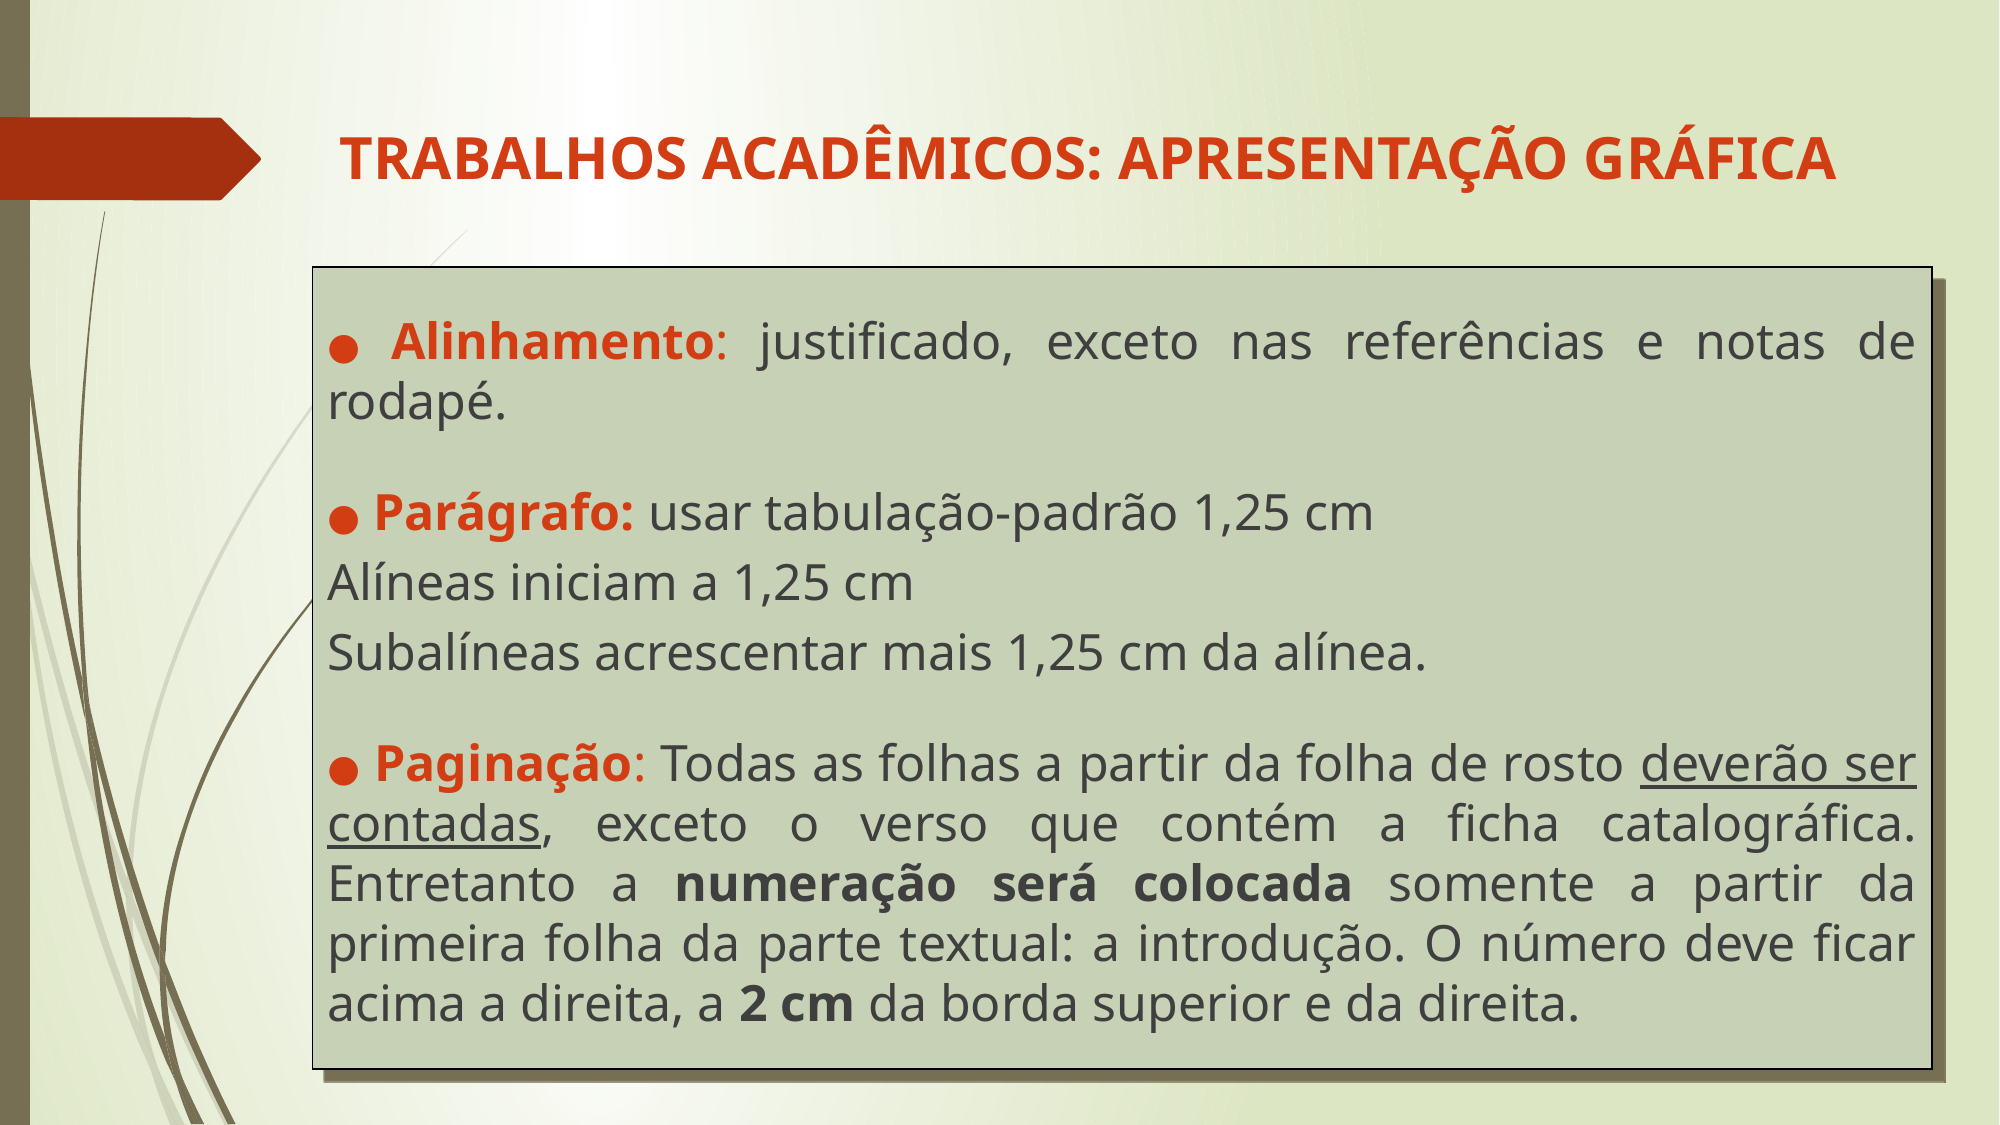

# TRABALHOS ACADÊMICOS: APRESENTAÇÃO GRÁFICA
● Alinhamento: justificado, exceto nas referências e notas de rodapé.
● Parágrafo: usar tabulação-padrão 1,25 cm
Alíneas iniciam a 1,25 cm
Subalíneas acrescentar mais 1,25 cm da alínea.
● Paginação: Todas as folhas a partir da folha de rosto deverão ser contadas, exceto o verso que contém a ficha catalográfica. Entretanto a numeração será colocada somente a partir da primeira folha da parte textual: a introdução. O número deve ficar acima a direita, a 2 cm da borda superior e da direita.